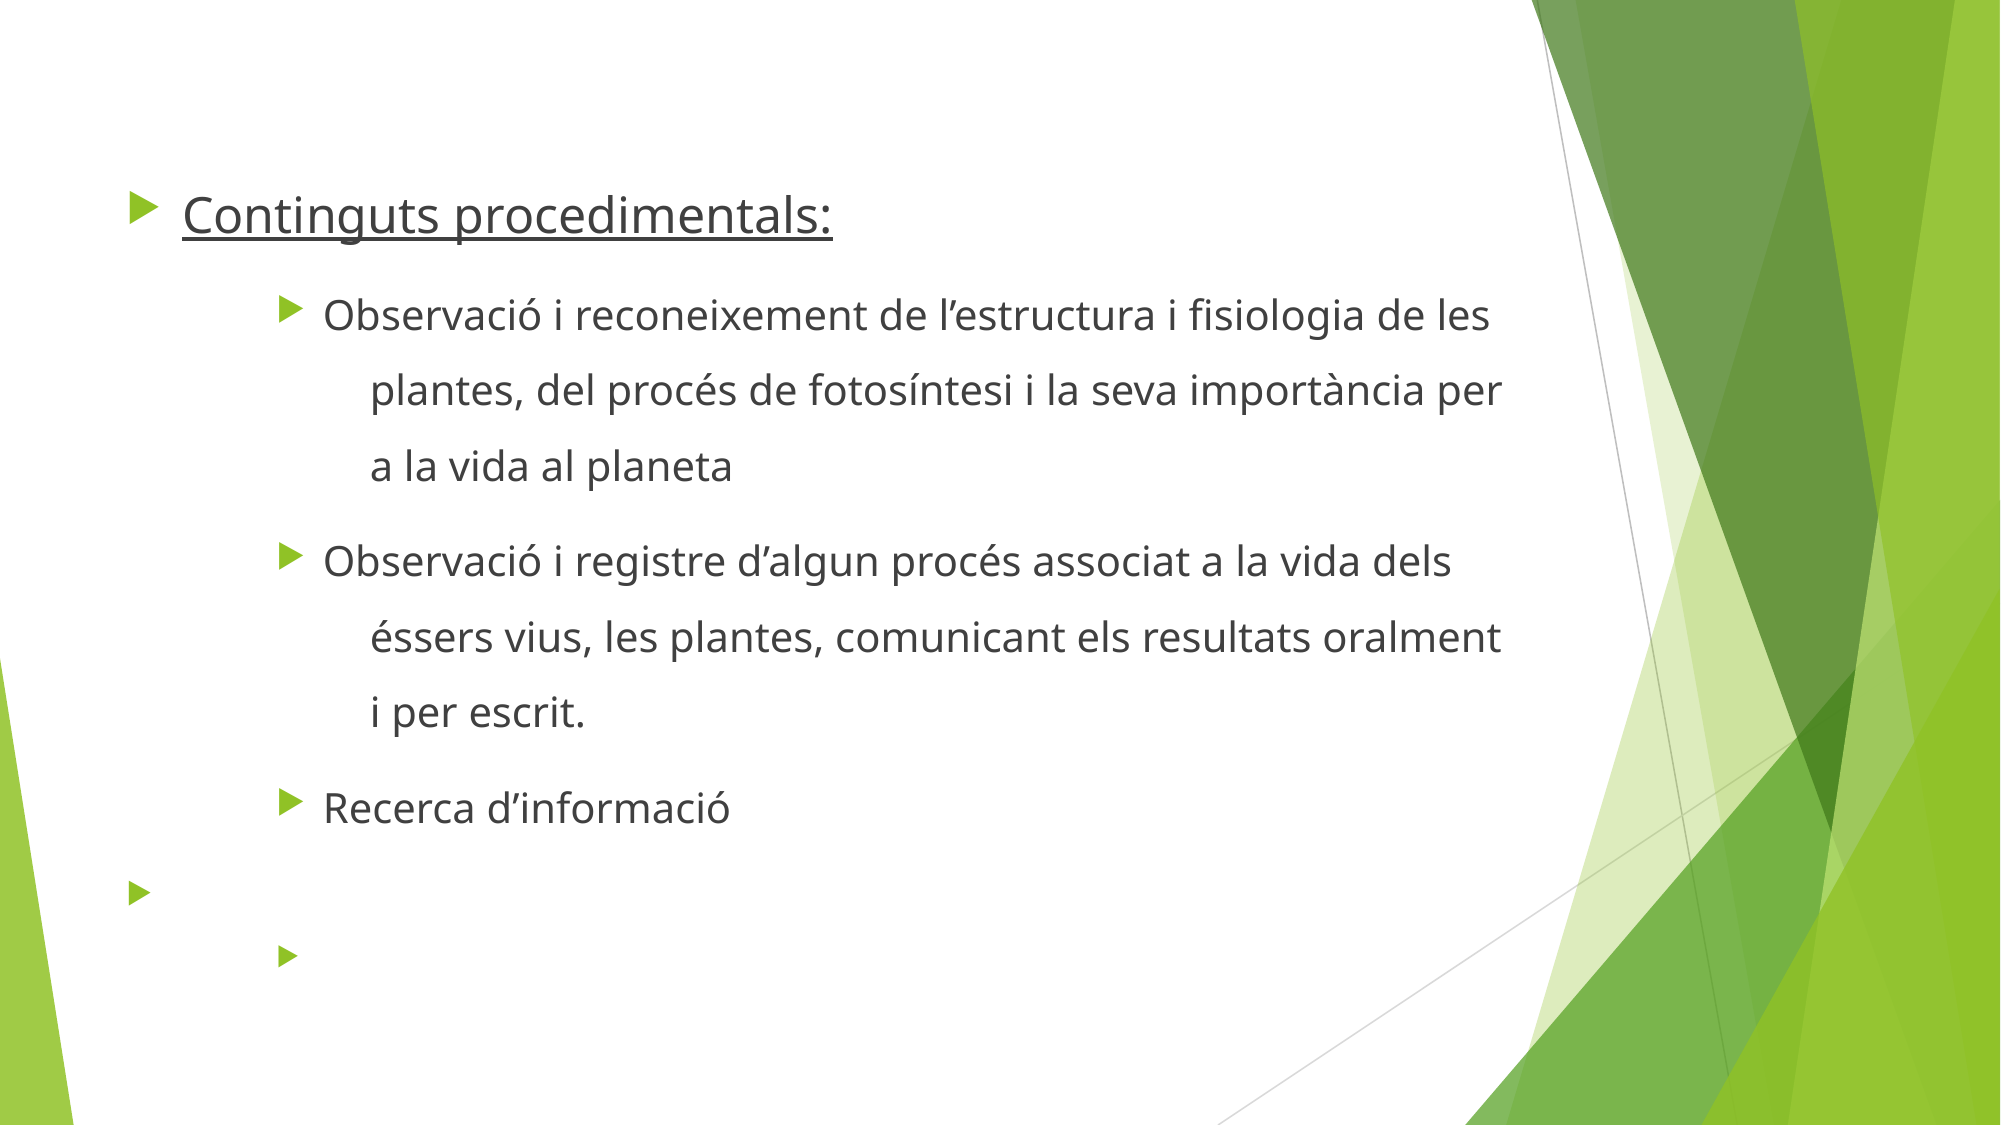

# Continguts procedimentals:
Observació i reconeixement de l’estructura i fisiologia de les plantes, del procés de fotosíntesi i la seva importància per a la vida al planeta
Observació i registre d’algun procés associat a la vida dels éssers vius, les plantes, comunicant els resultats oralment i per escrit.
Recerca d’informació